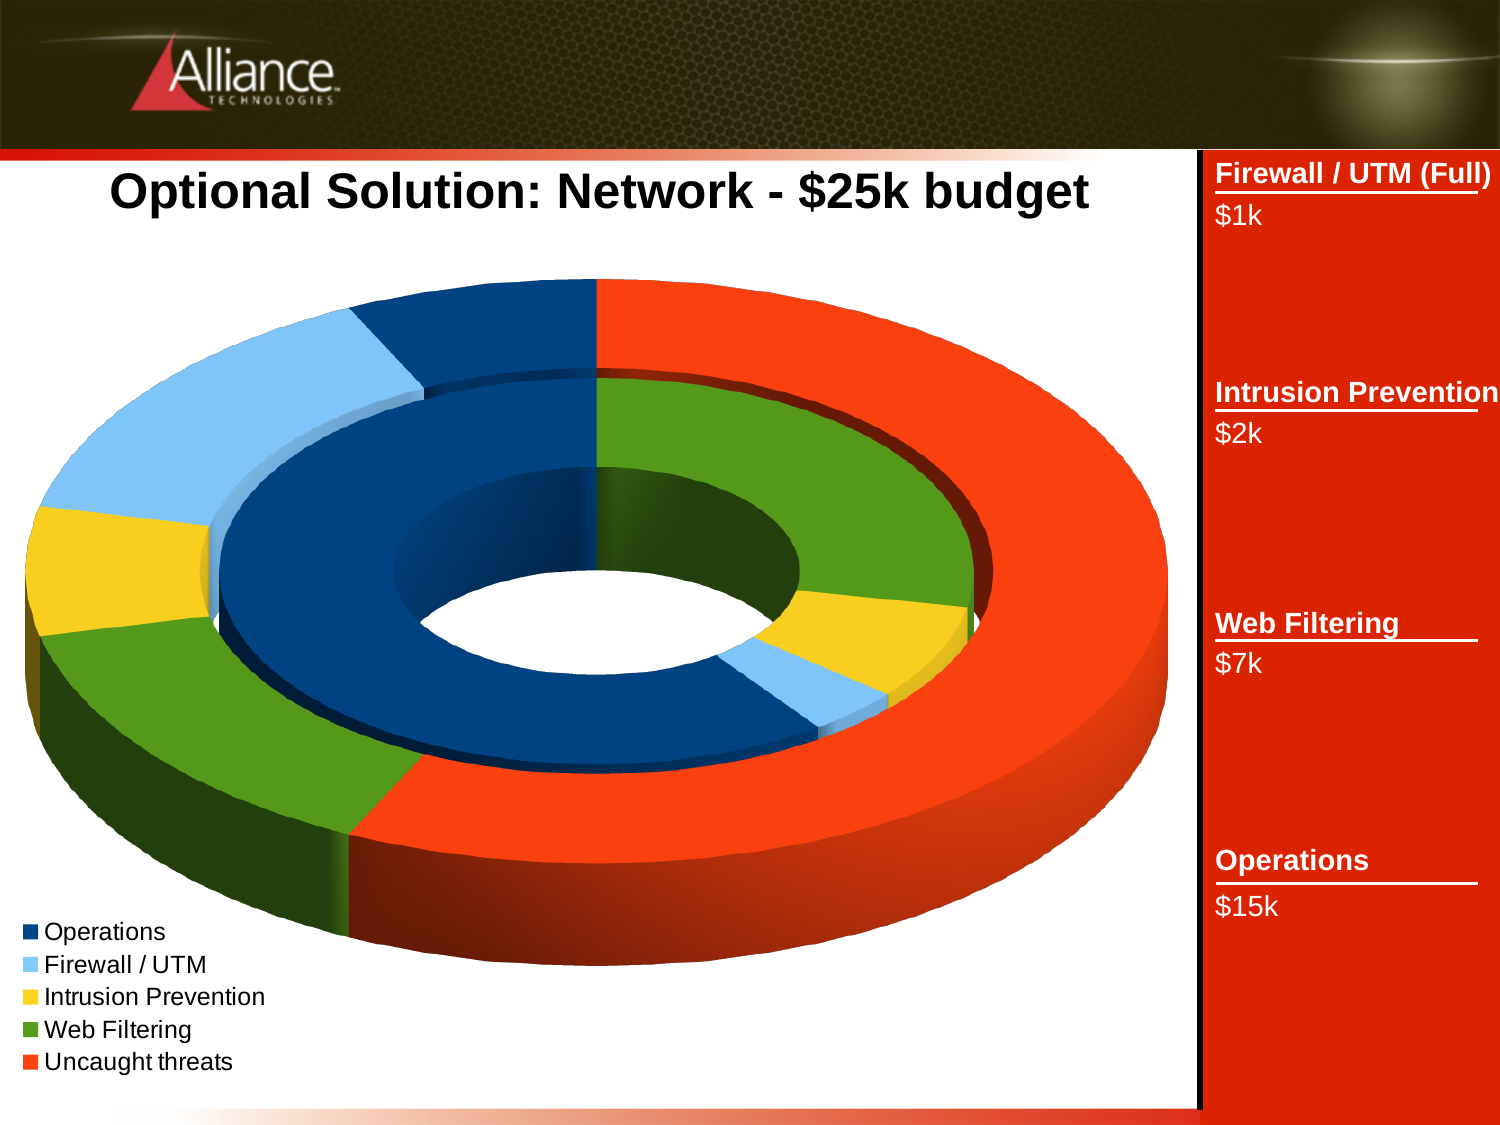

Firewall / UTM (Full)
Optional Solution: Network - $25k budget
$1k
### Chart
| Category | Column C Column C | Column B Column B |
|---|---|---|
| Operations | 1.0 | 15.0 |
| Firewall / UTM | 2.0 | 1.0 |
| Intrusion Prevention | 1.0 | 2.0 |
| Web Filtering | 2.0 | 7.0 |
| Uncaught threats | 8.0 | None |Intrusion Prevention
$2k
Web Filtering
$7k
Operations
$15k